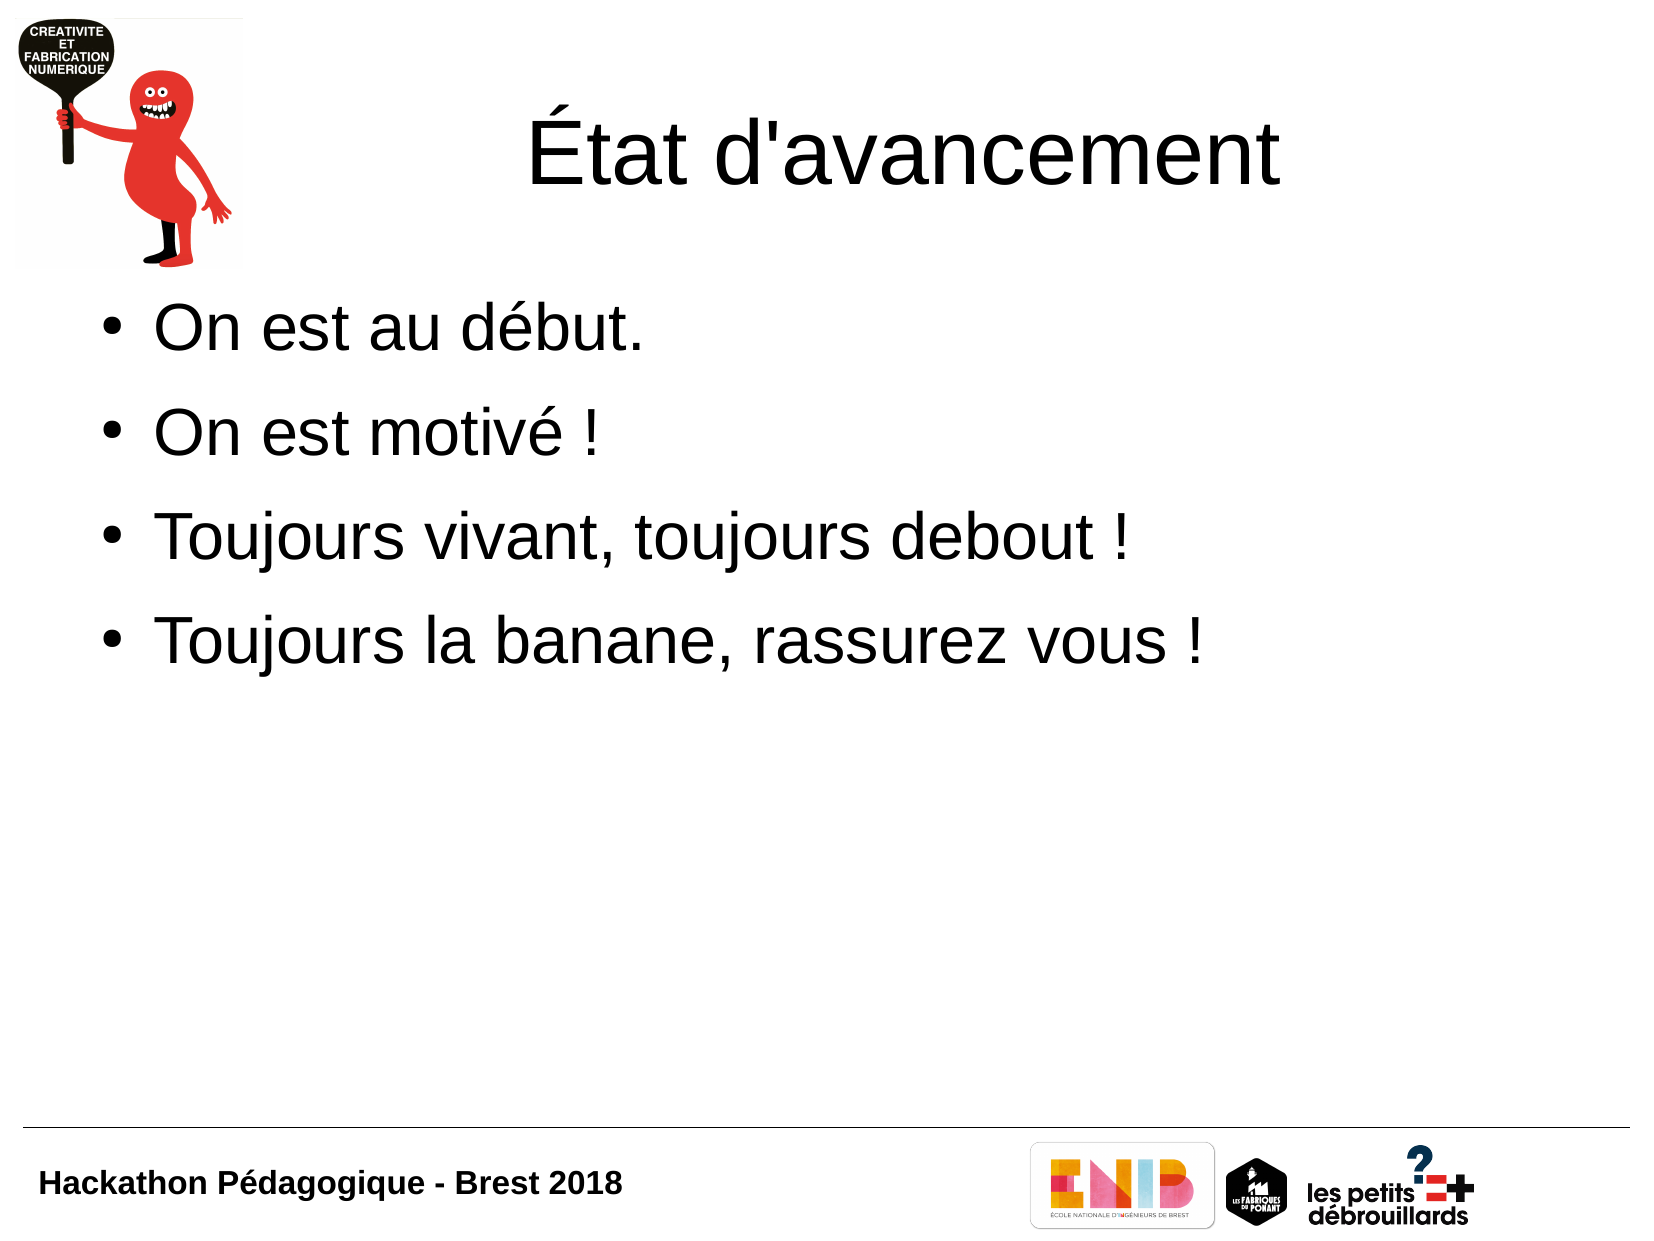

# État d'avancement
On est au début.
On est motivé !
Toujours vivant, toujours debout !
Toujours la banane, rassurez vous !
Hackathon Pédagogique - Brest 2018